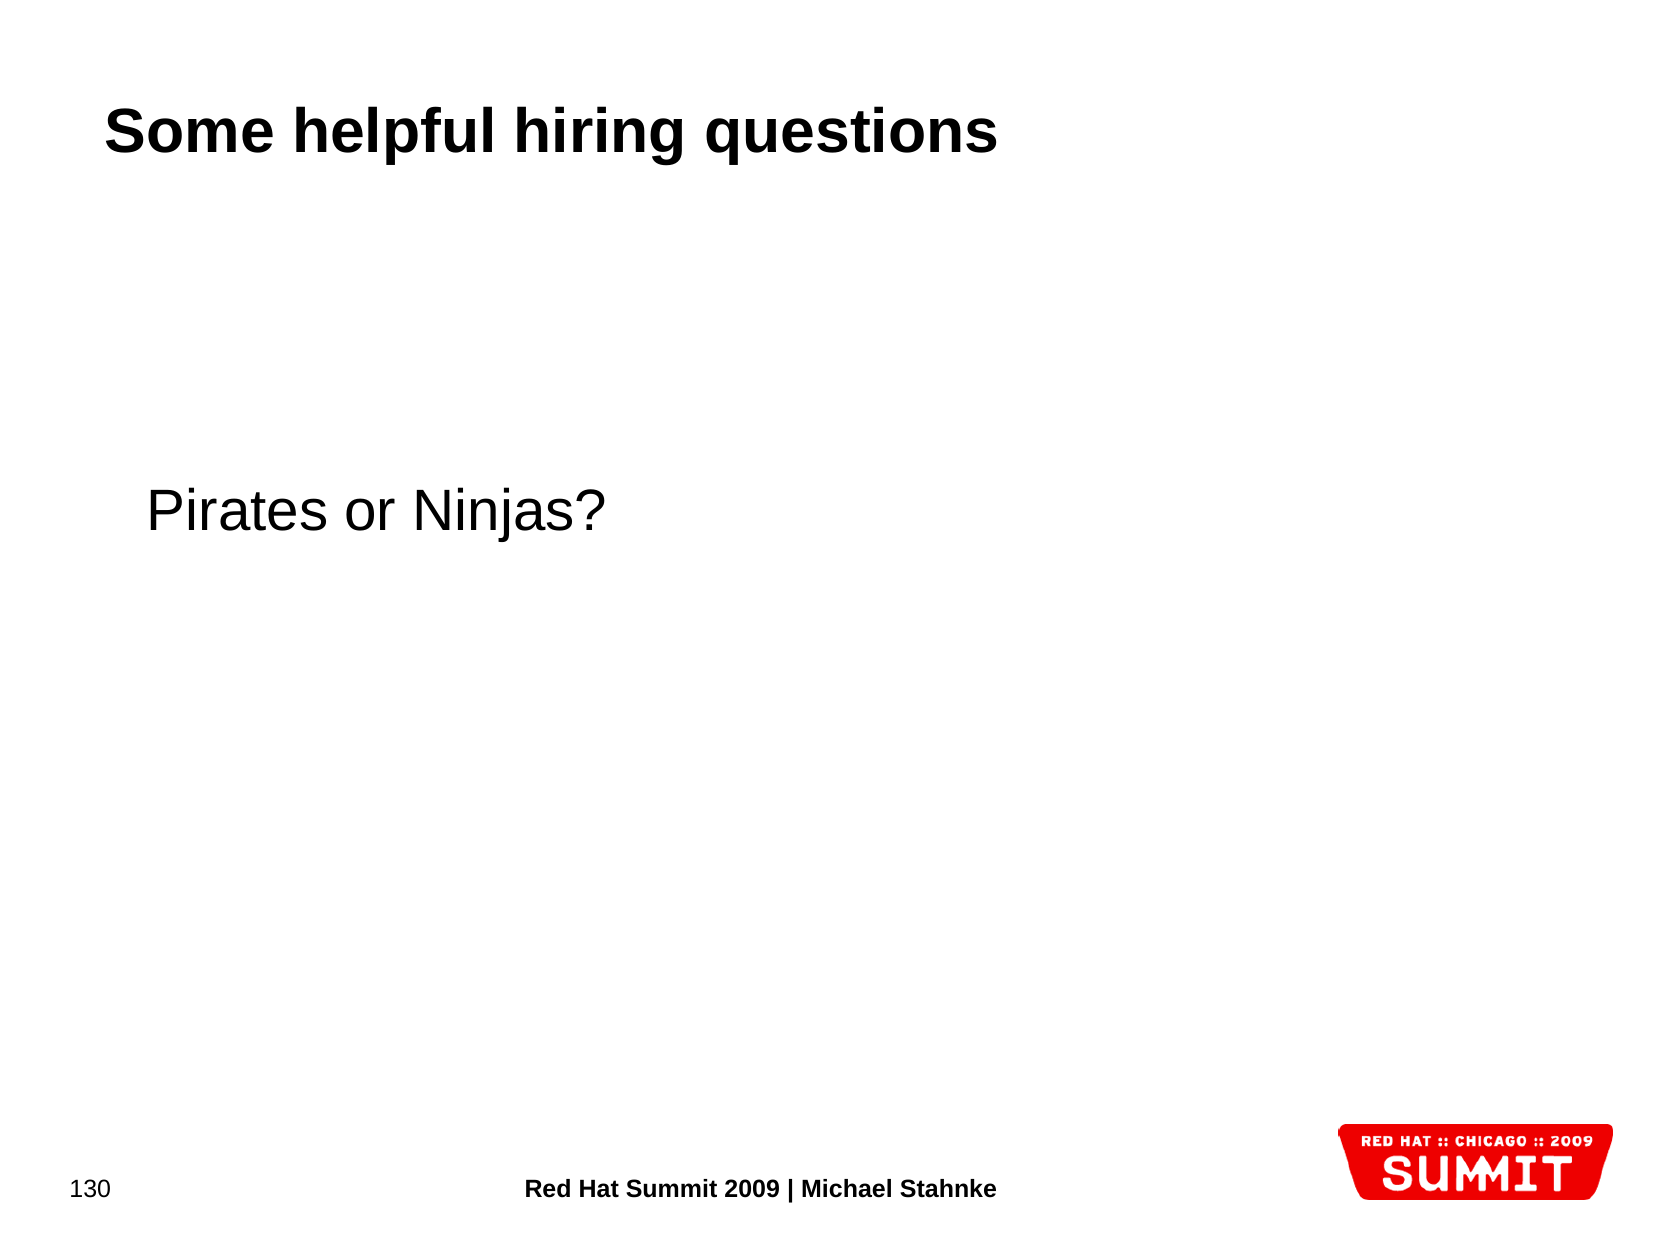

# Some helpful hiring questions
Pirates or Ninjas?